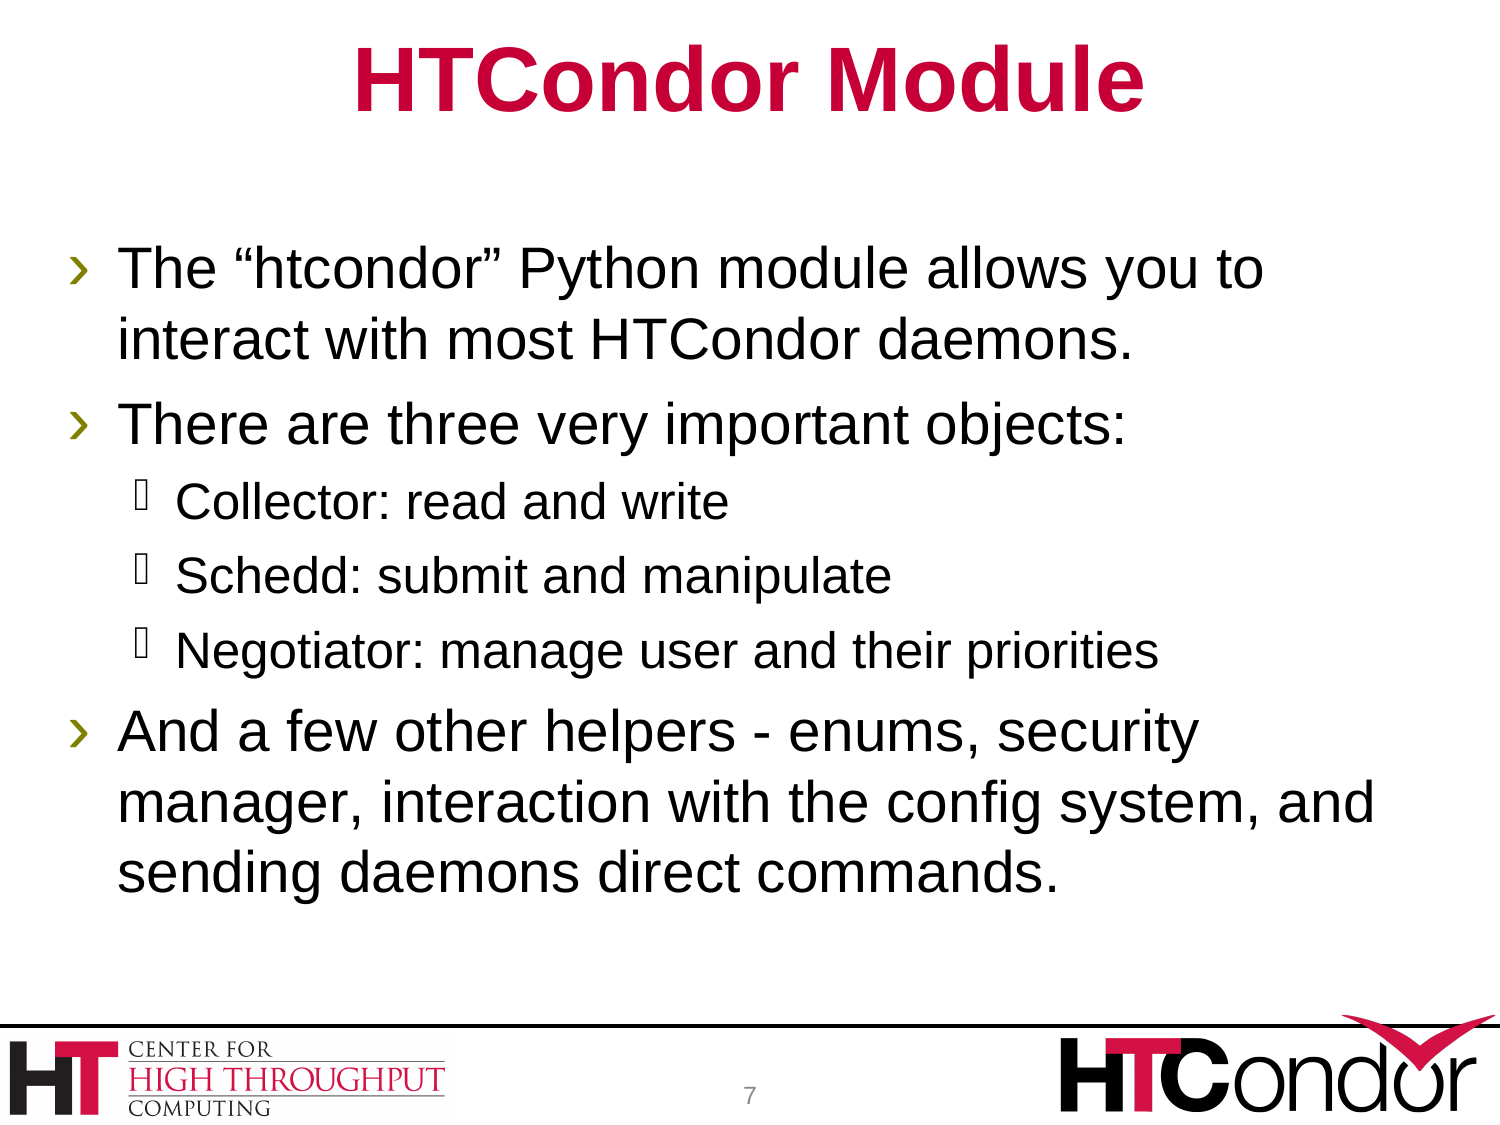

# HTCondor Module
The “htcondor” Python module allows you to interact with most HTCondor daemons.
There are three very important objects:
Collector: read and write
Schedd: submit and manipulate
Negotiator: manage user and their priorities
And a few other helpers - enums, security manager, interaction with the config system, and sending daemons direct commands.